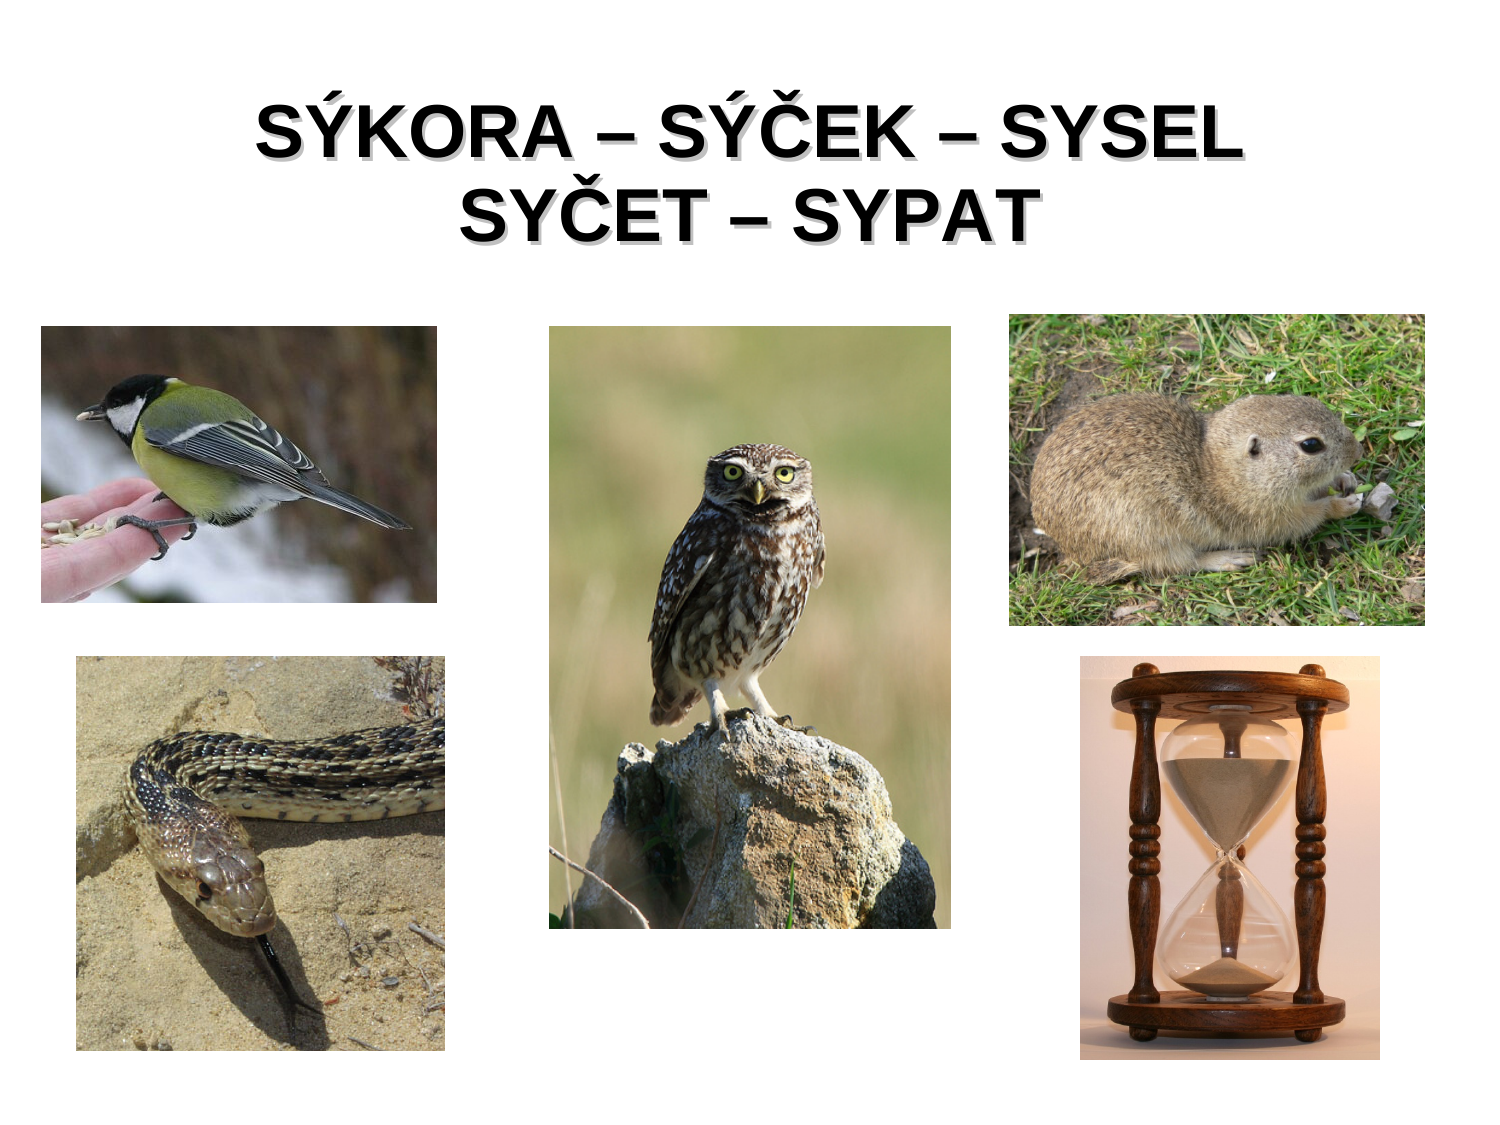

# SÝKORA – SÝČEK – SYSEL SYČET – SYPAT